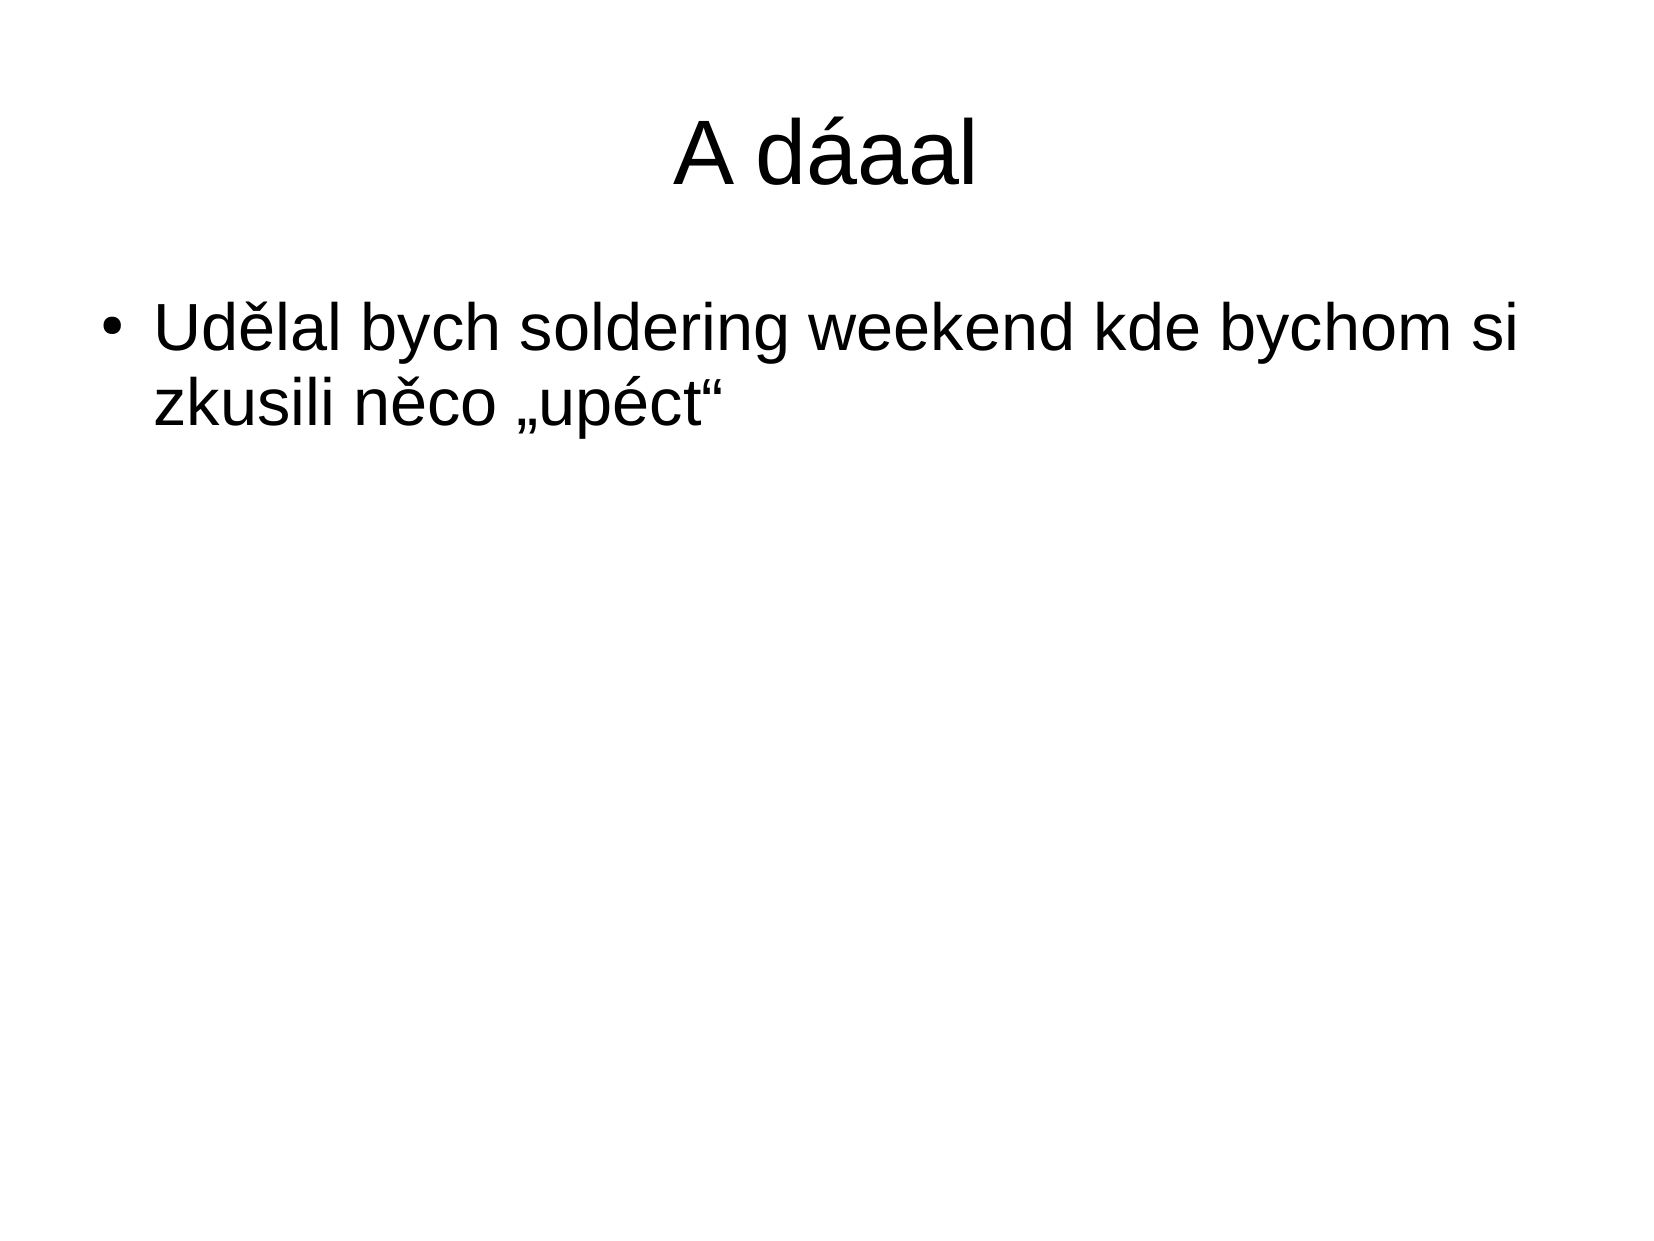

# A dáaal
Udělal bych soldering weekend kde bychom si zkusili něco „upéct“